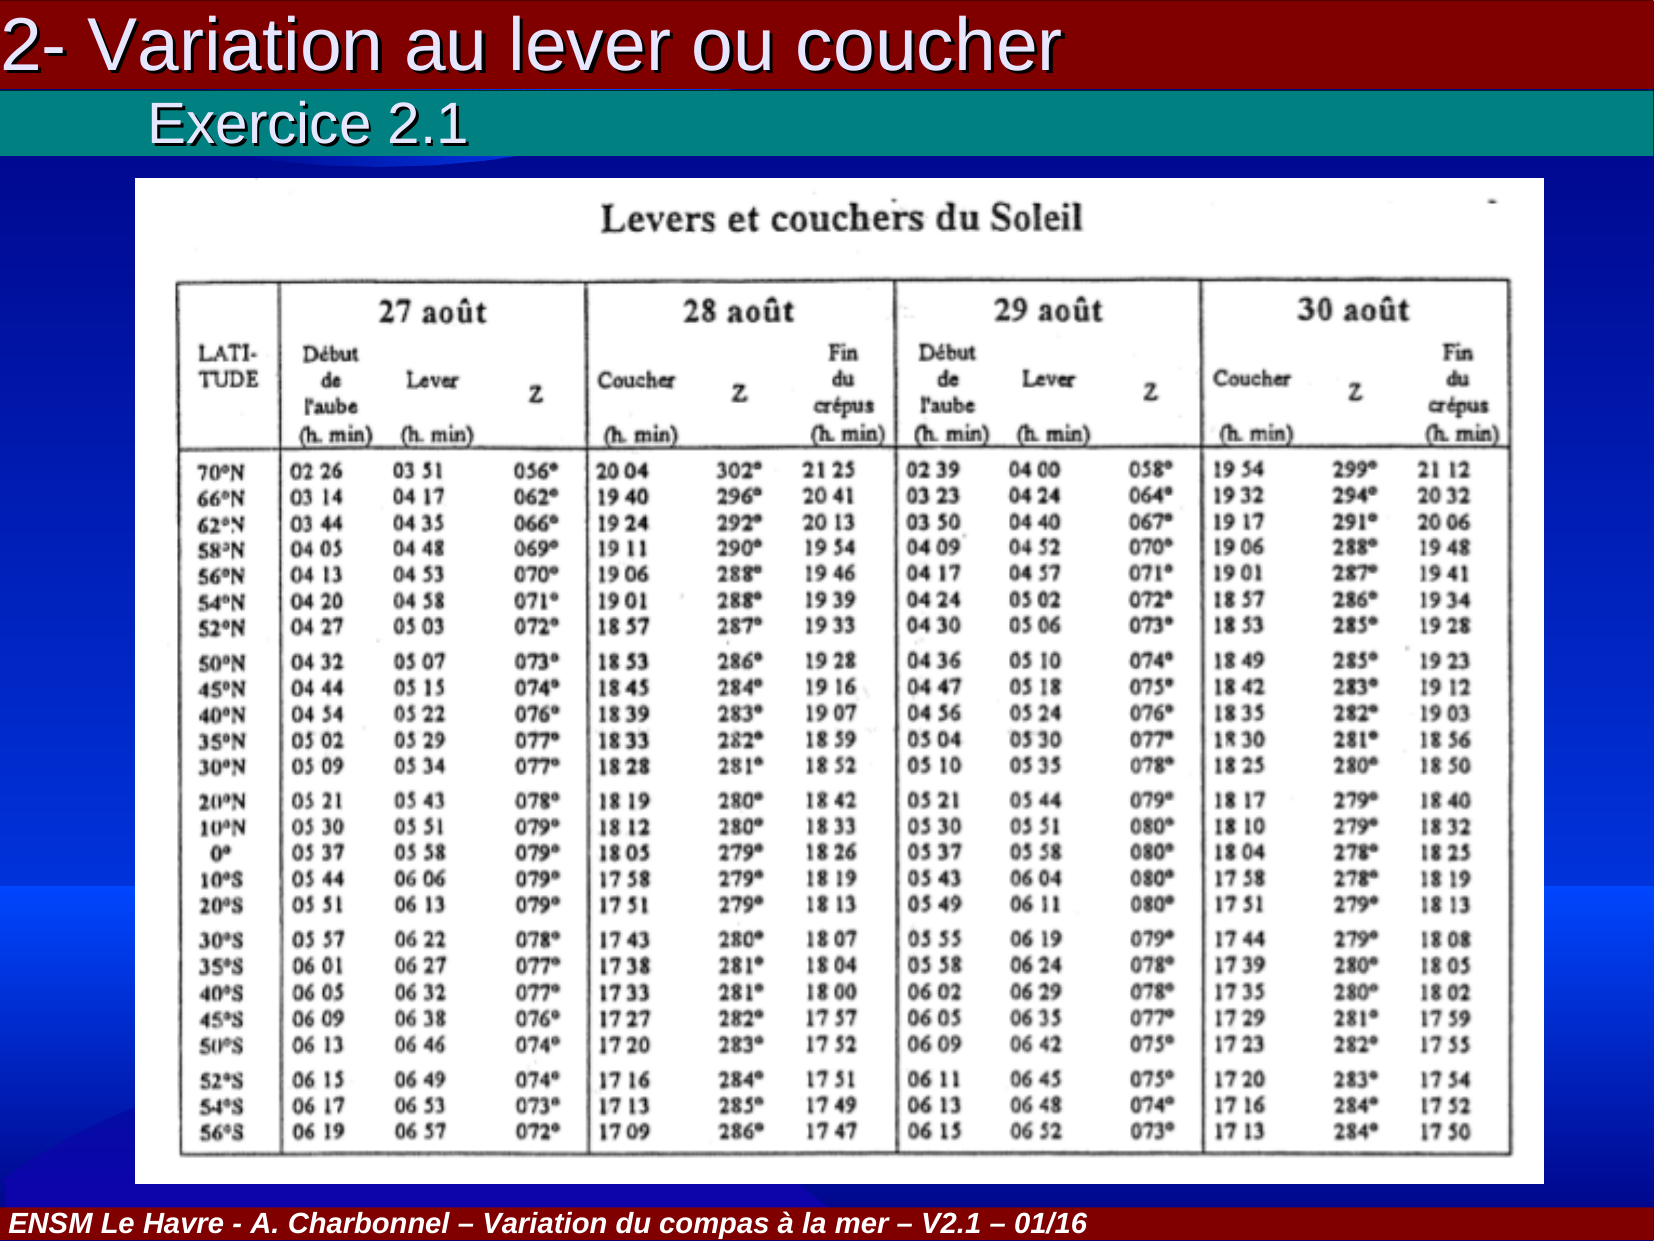

2- Variation au lever ou coucher
# Exercice 2.1
 ENSM Le Havre - A. Charbonnel – Variation du compas à la mer – V2.1 – 01/16